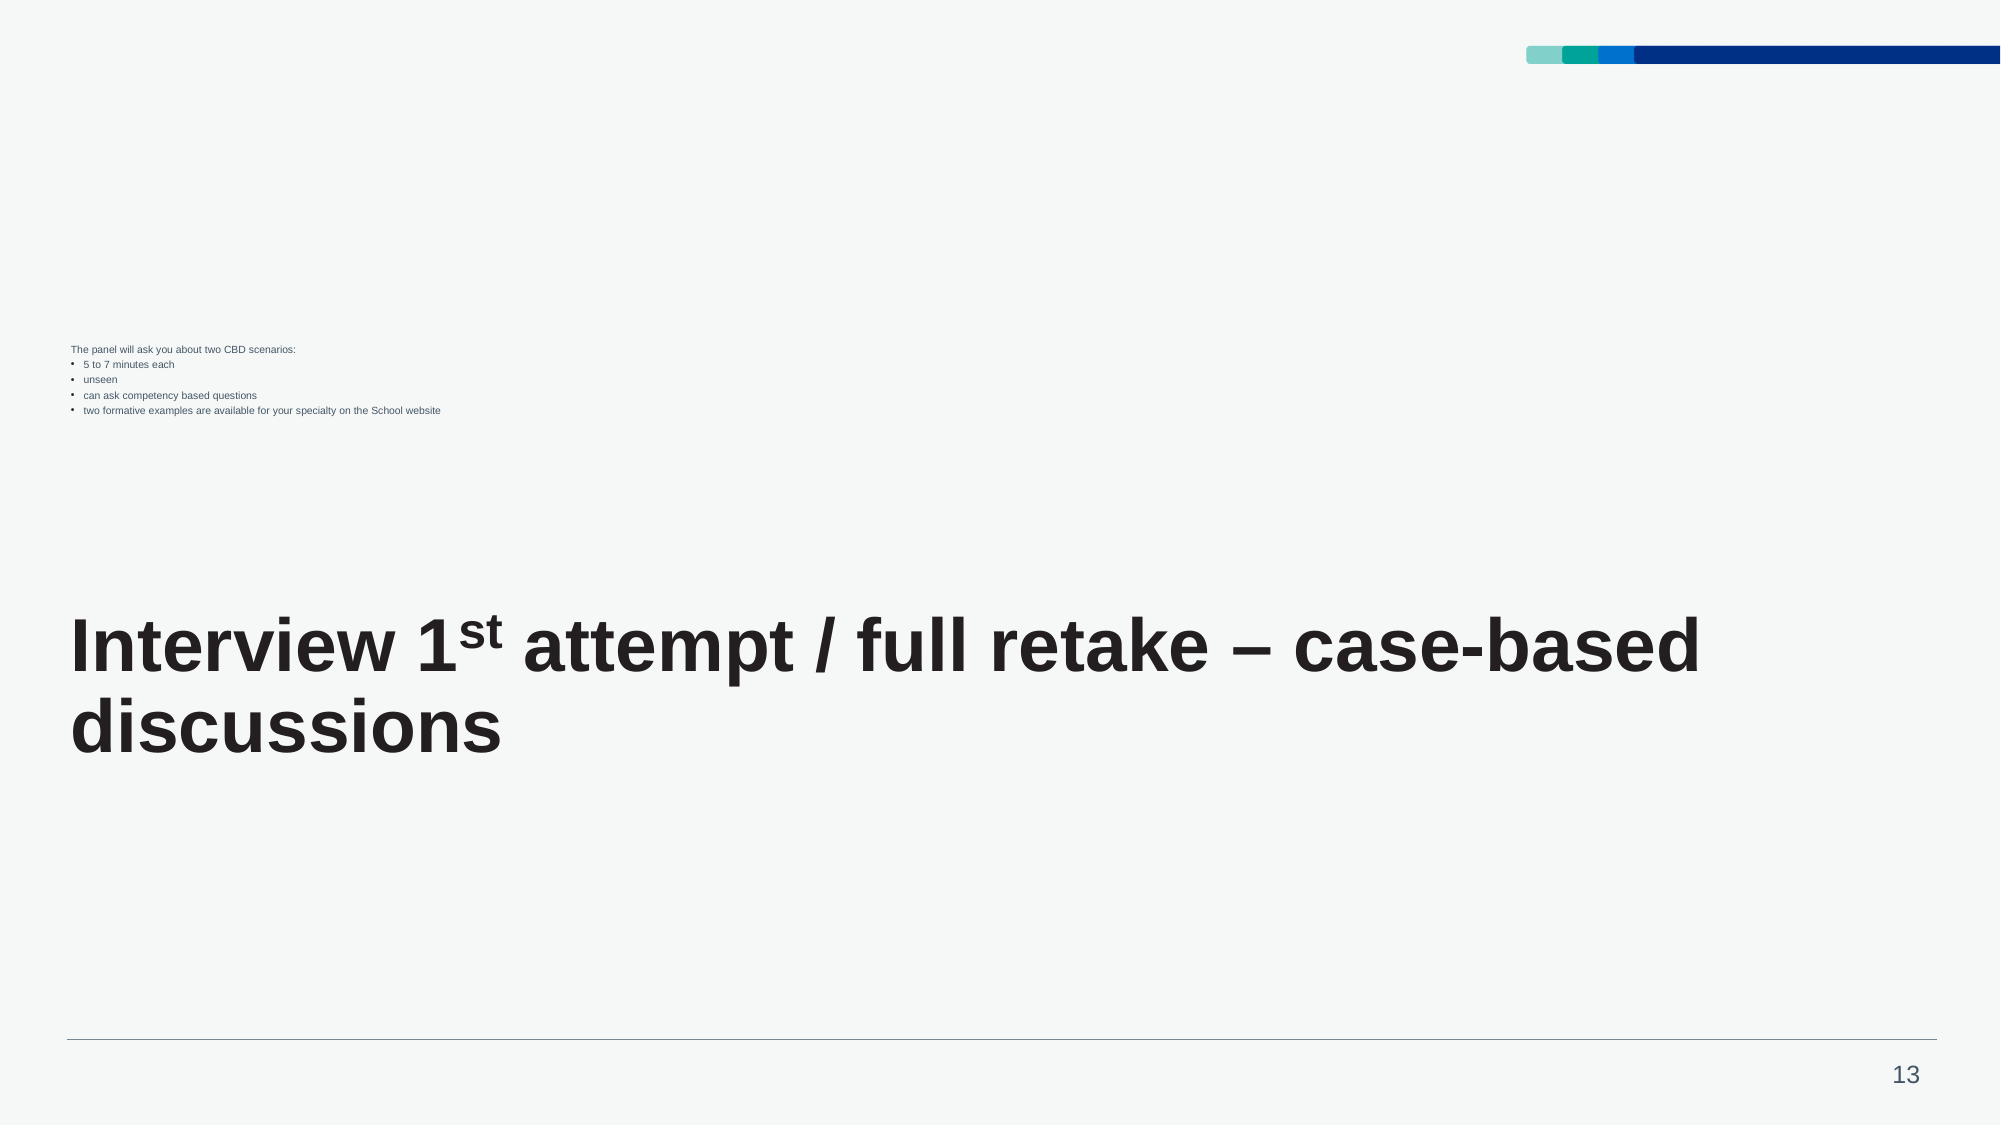

# The panel will ask you about two CBD scenarios:
5 to 7 minutes each
unseen
can ask competency based questions
two formative examples are available for your specialty on the School website
Interview 1st attempt / full retake – case-based discussions